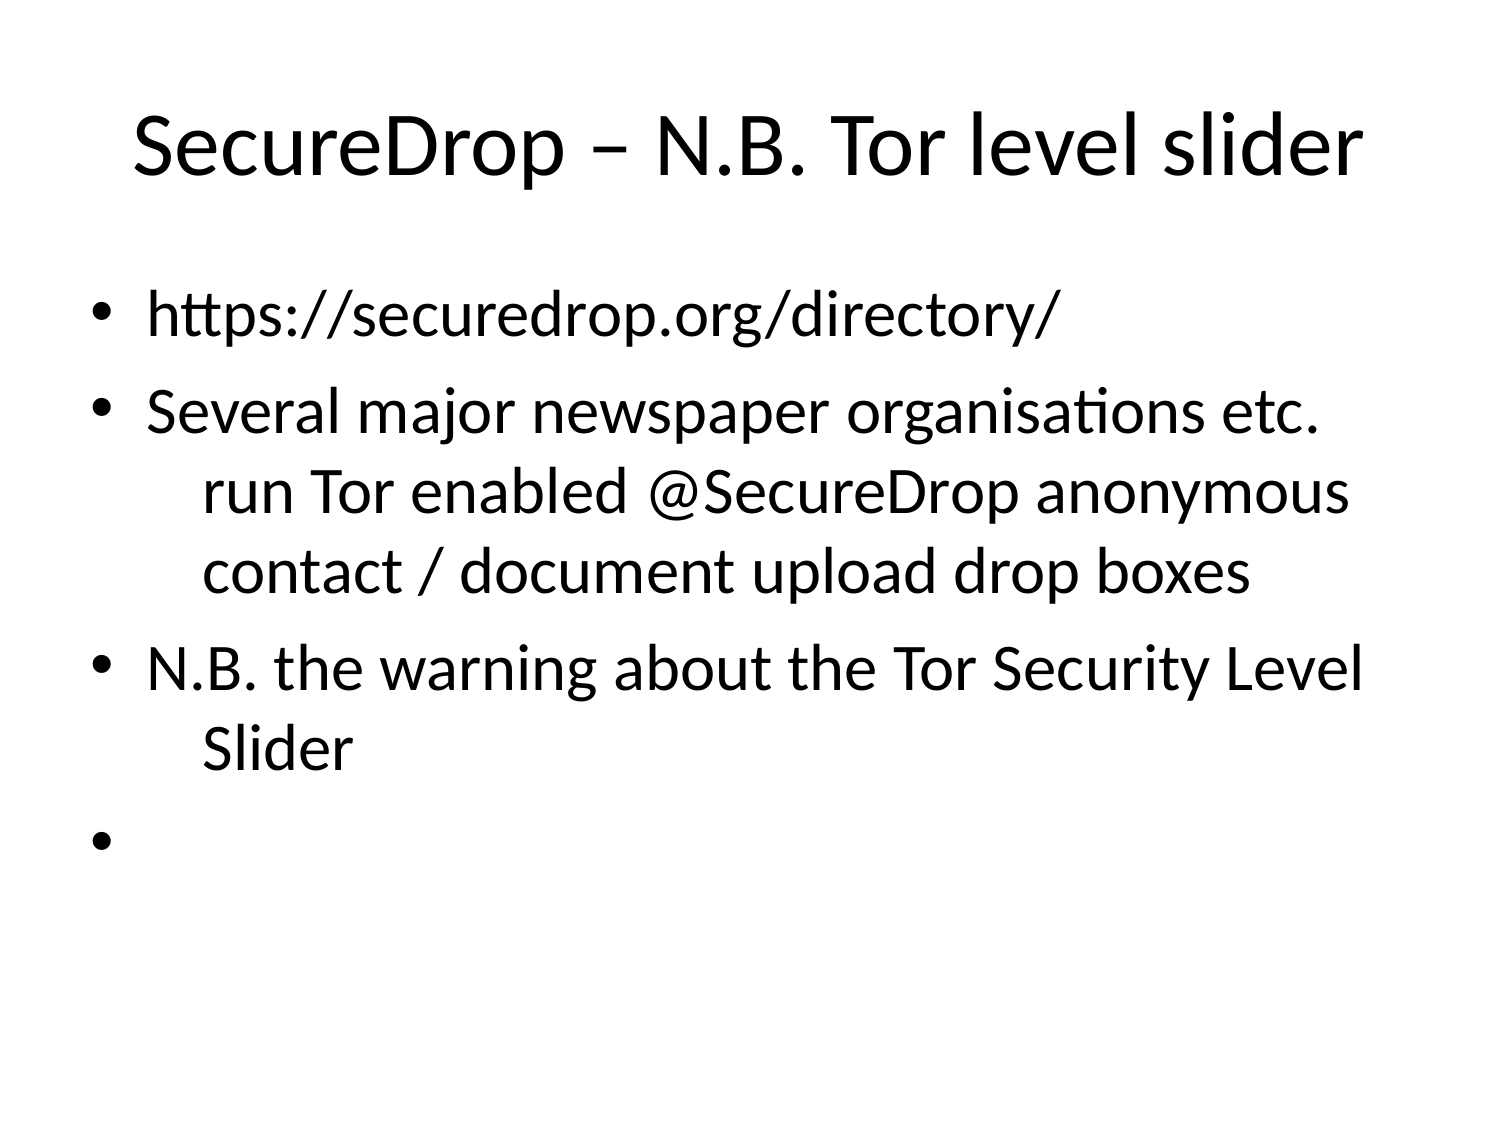

# SecureDrop – N.B. Tor level slider
https://securedrop.org/directory/
Several major newspaper organisations etc. run Tor enabled @SecureDrop anonymous contact / document upload drop boxes
N.B. the warning about the Tor Security Level Slider